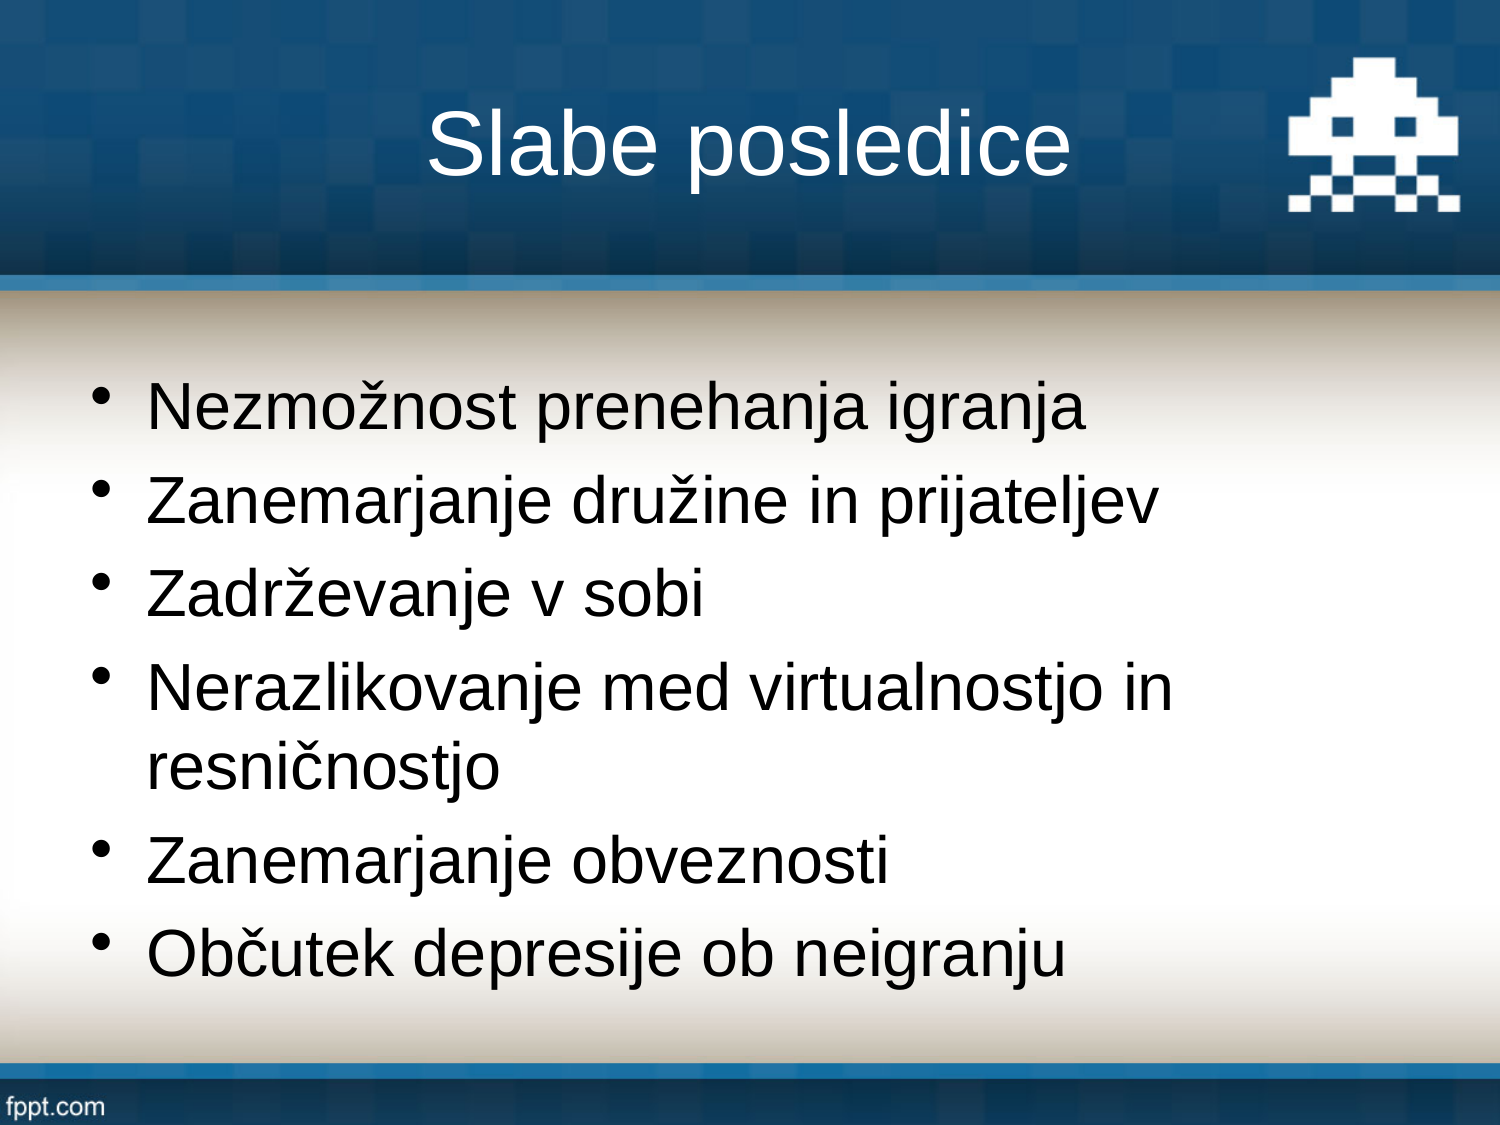

# Slabe posledice
Nezmožnost prenehanja igranja
Zanemarjanje družine in prijateljev
Zadrževanje v sobi
Nerazlikovanje med virtualnostjo in resničnostjo
Zanemarjanje obveznosti
Občutek depresije ob neigranju